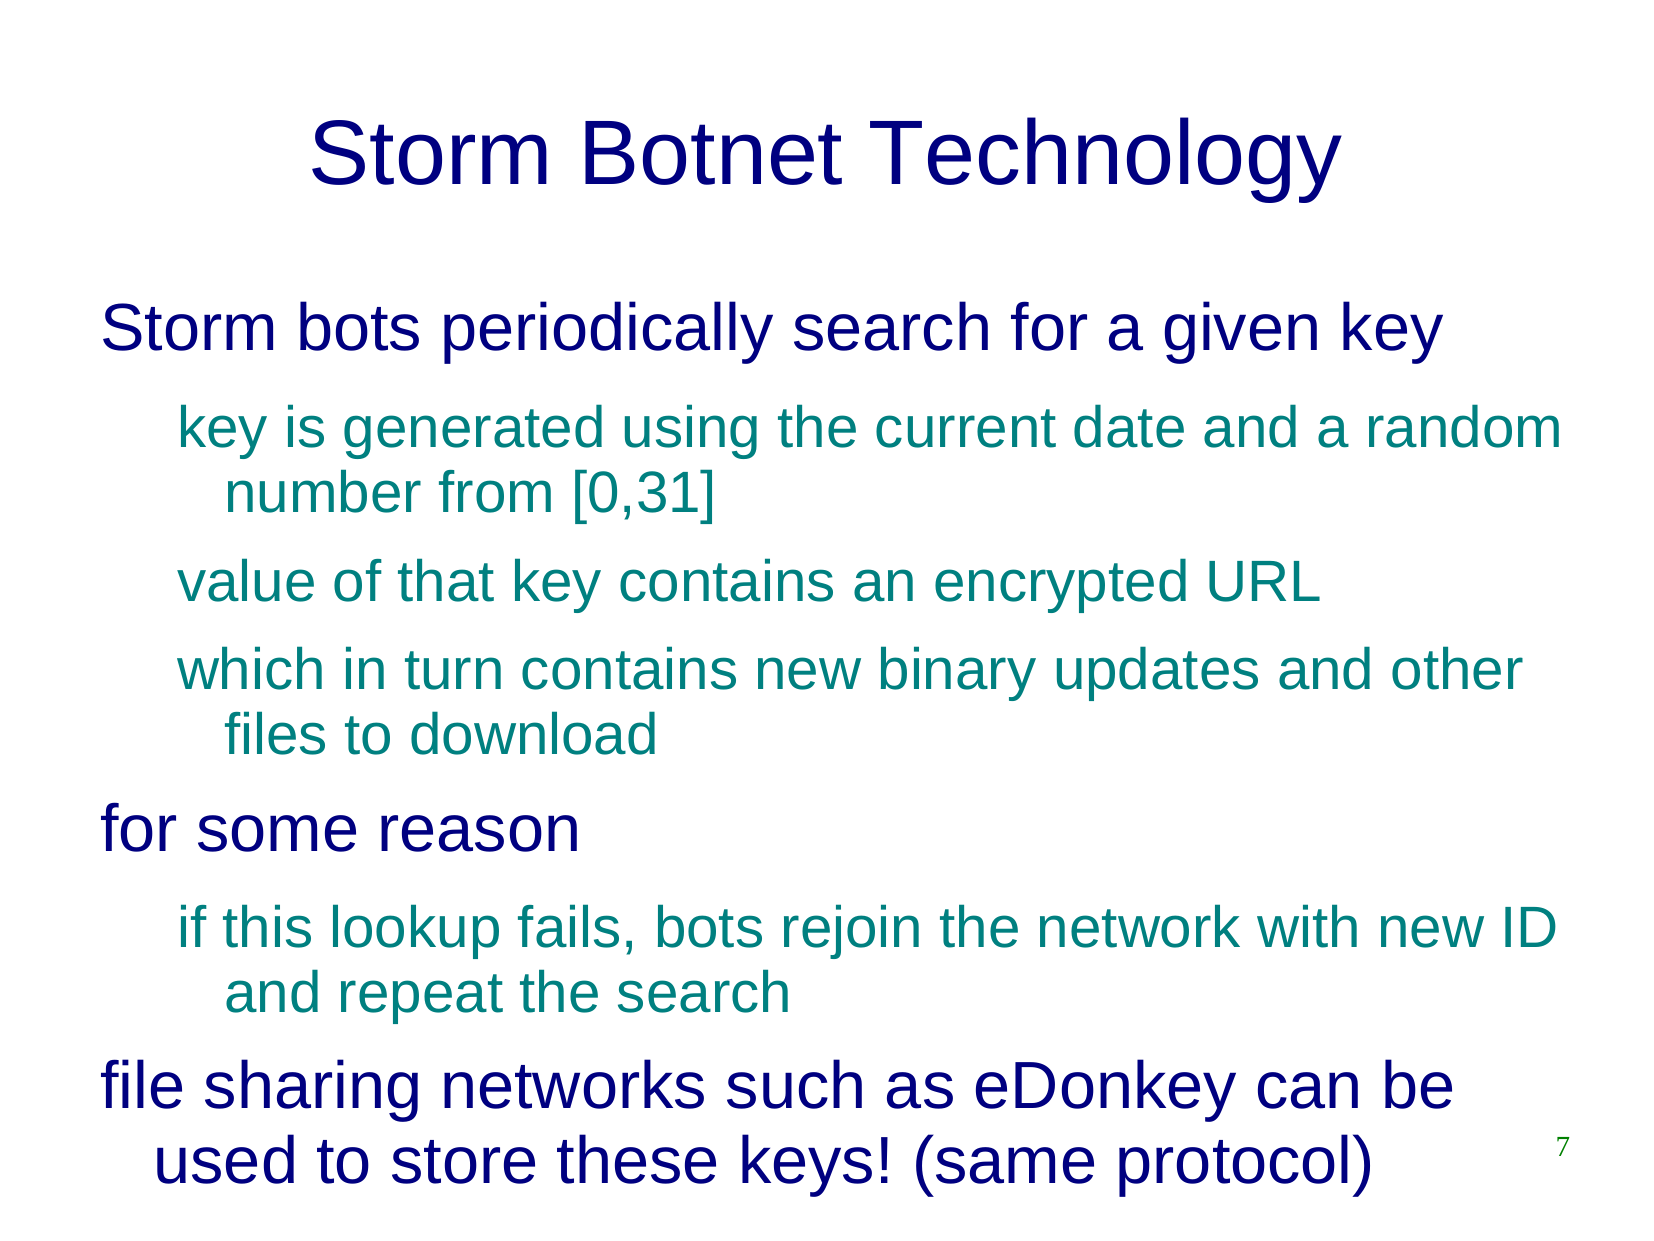

# Storm Botnet Technology
Storm bots periodically search for a given key
key is generated using the current date and a random number from [0,31]
value of that key contains an encrypted URL
which in turn contains new binary updates and other files to download
for some reason
if this lookup fails, bots rejoin the network with new ID and repeat the search
file sharing networks such as eDonkey can be used to store these keys! (same protocol)
7